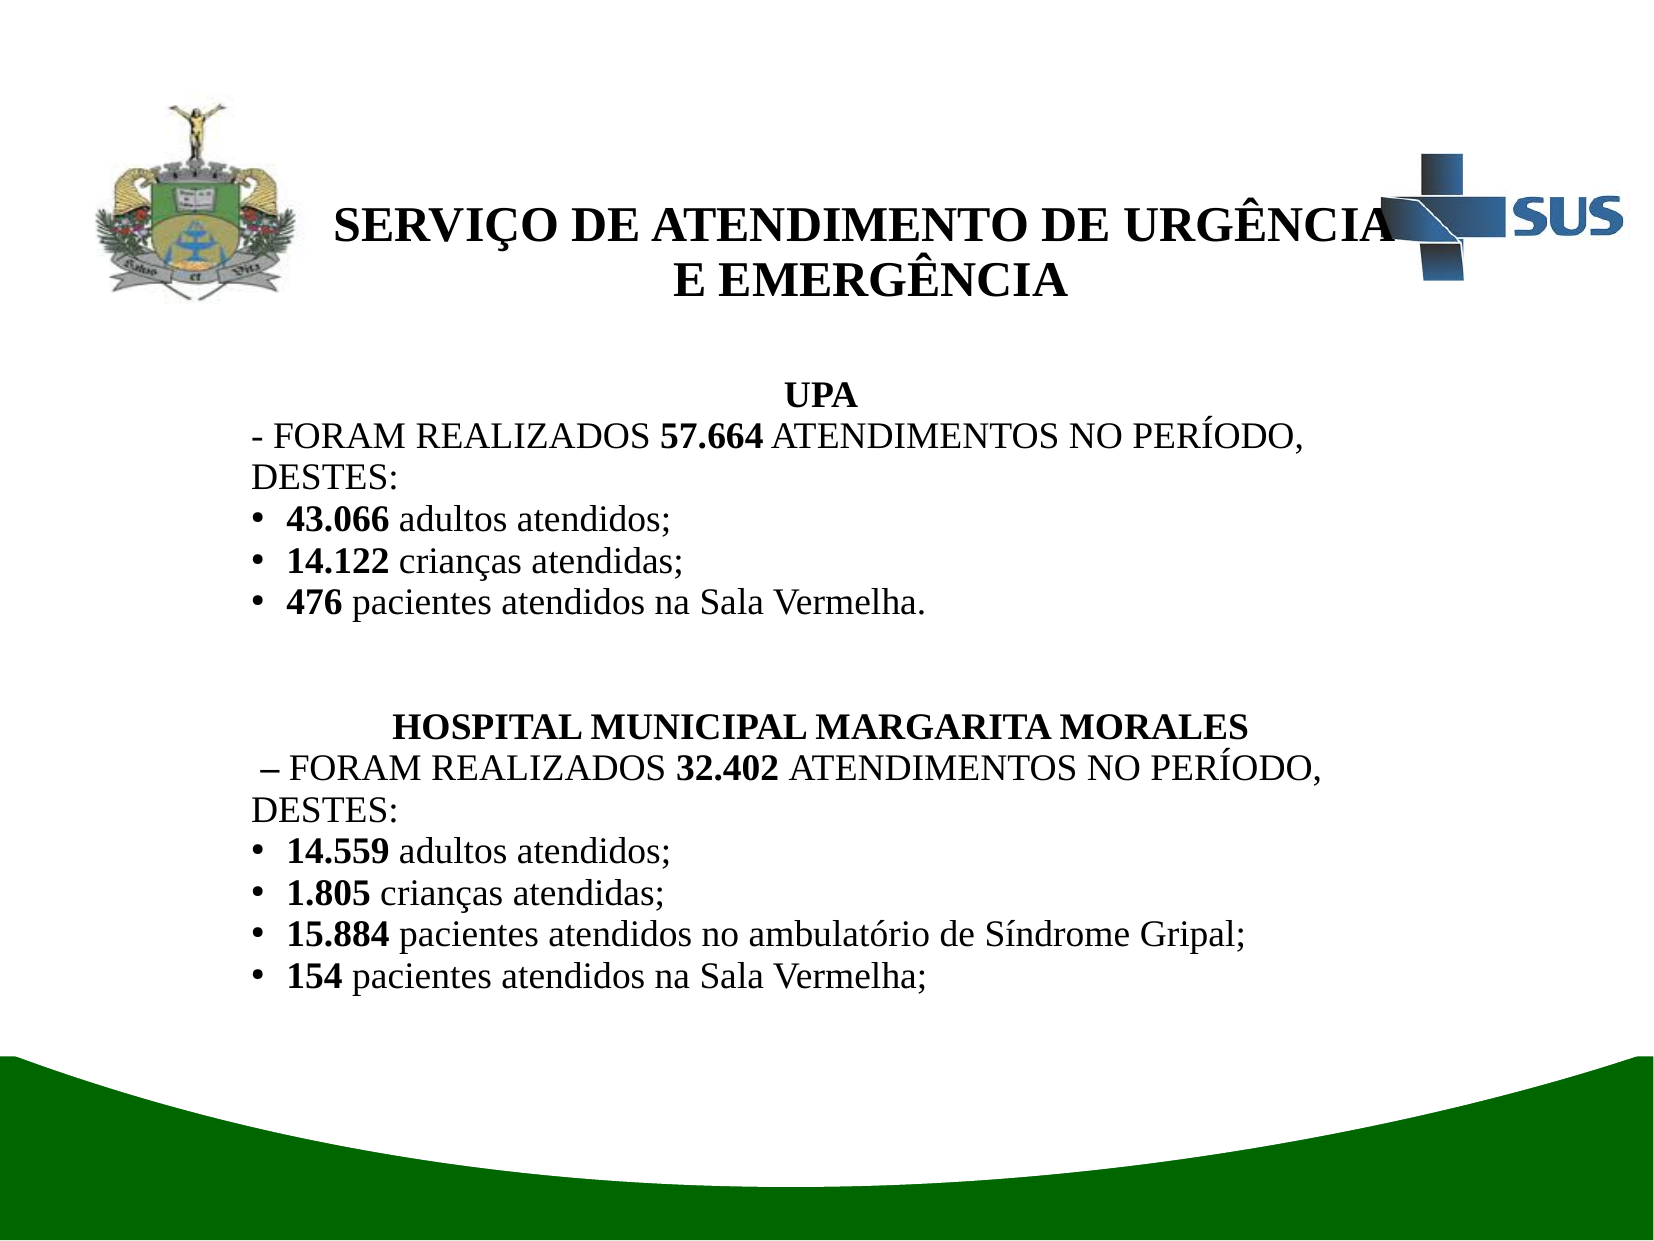

SERVIÇO DE ATENDIMENTO DE URGÊNCIA
 E EMERGÊNCIA
UPA
- FORAM REALIZADOS 57.664 ATENDIMENTOS NO PERÍODO, DESTES:
43.066 adultos atendidos;
14.122 crianças atendidas;
476 pacientes atendidos na Sala Vermelha.
HOSPITAL MUNICIPAL MARGARITA MORALES
 – FORAM REALIZADOS 32.402 ATENDIMENTOS NO PERÍODO, DESTES:
14.559 adultos atendidos;
1.805 crianças atendidas;
15.884 pacientes atendidos no ambulatório de Síndrome Gripal;
154 pacientes atendidos na Sala Vermelha;